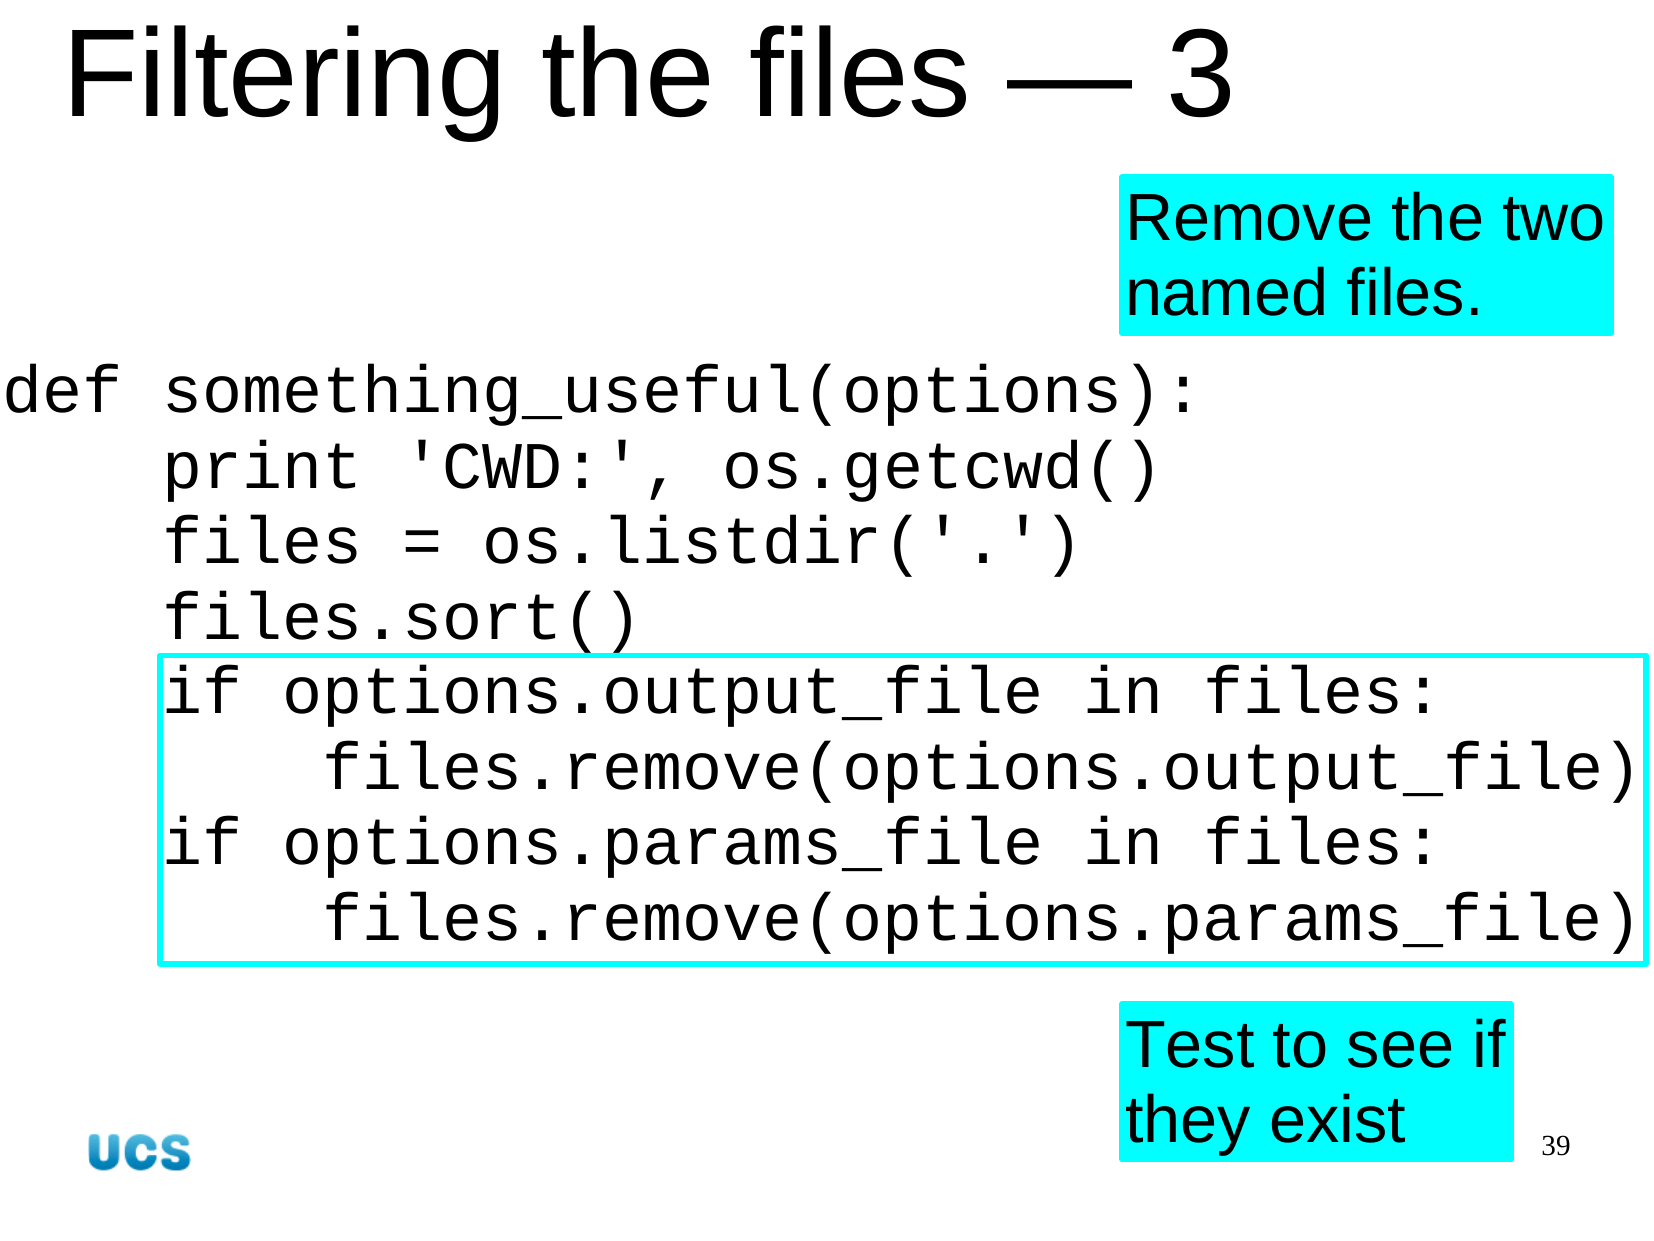

Filtering the files ― 3
Remove the two
named files.
def something_useful(options):
 print 'CWD:', os.getcwd()
 files = os.listdir('.')
 files.sort()
if options.output_file in files:
 files.remove(options.output_file)
if options.params_file in files:
 files.remove(options.params_file)
Test to see if
they exist
39